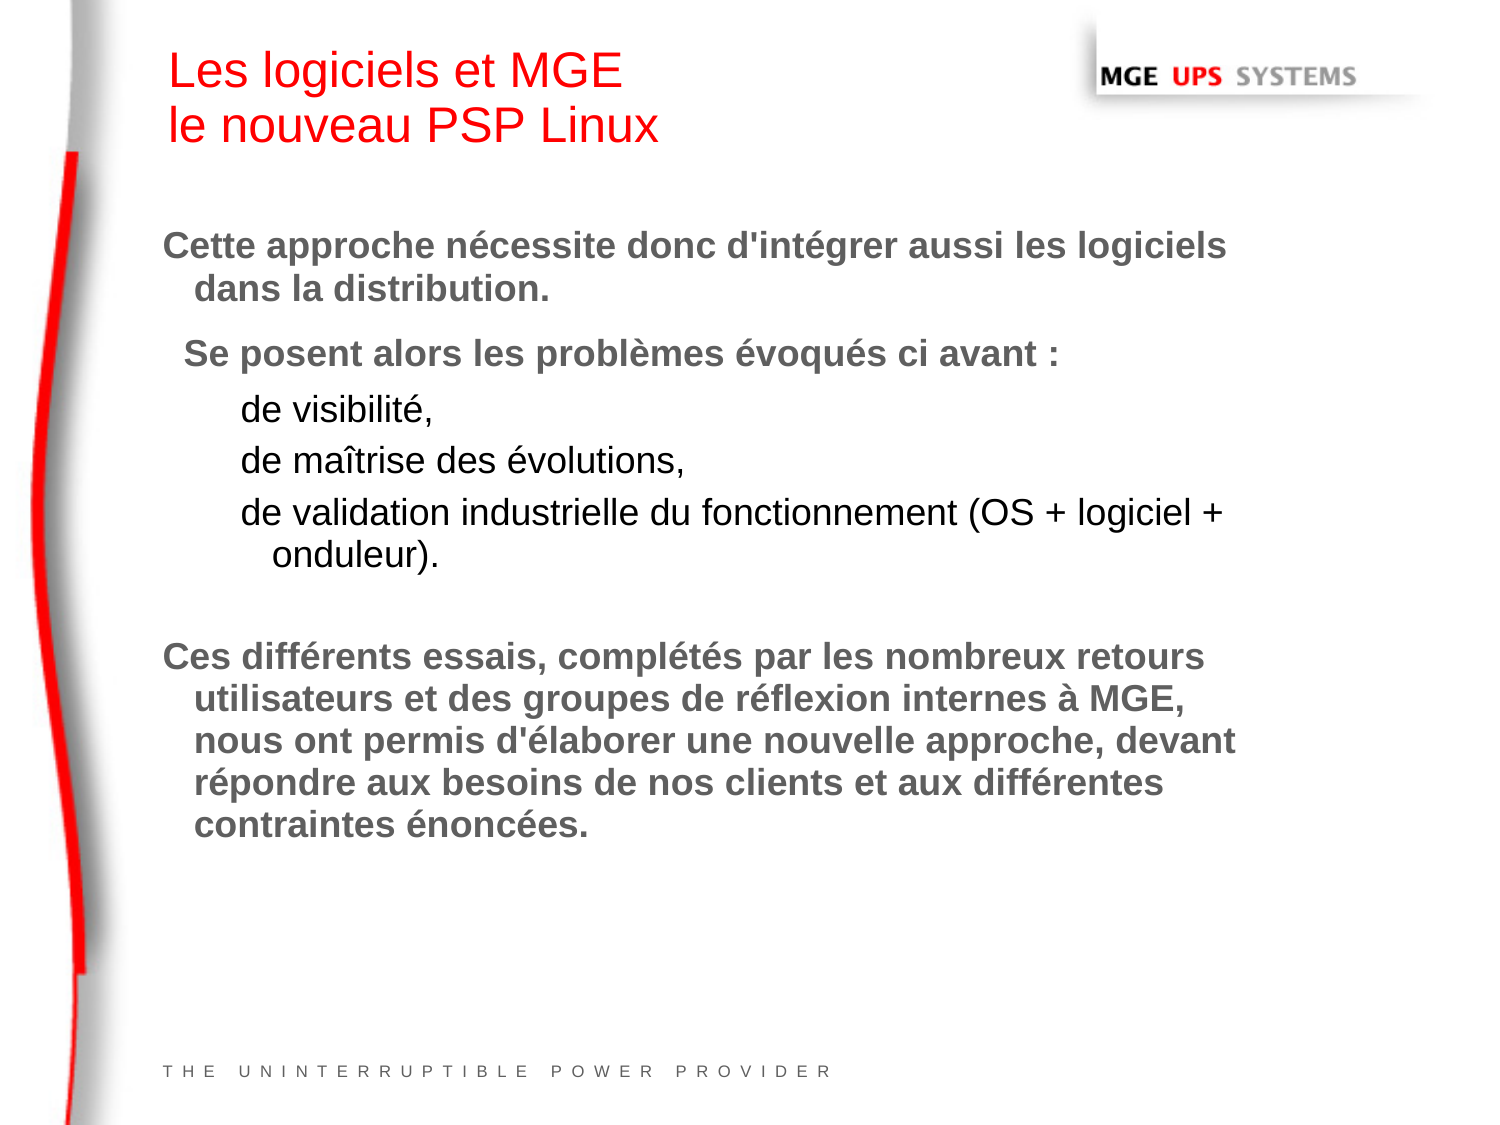

# Les logiciels et MGE le nouveau PSP Linux
Cette approche nécessite donc d'intégrer aussi les logiciels dans la distribution.
 Se posent alors les problèmes évoqués ci avant :
de visibilité,
de maîtrise des évolutions,
de validation industrielle du fonctionnement (OS + logiciel + onduleur).
Ces différents essais, complétés par les nombreux retours utilisateurs et des groupes de réflexion internes à MGE, nous ont permis d'élaborer une nouvelle approche, devant répondre aux besoins de nos clients et aux différentes contraintes énoncées.